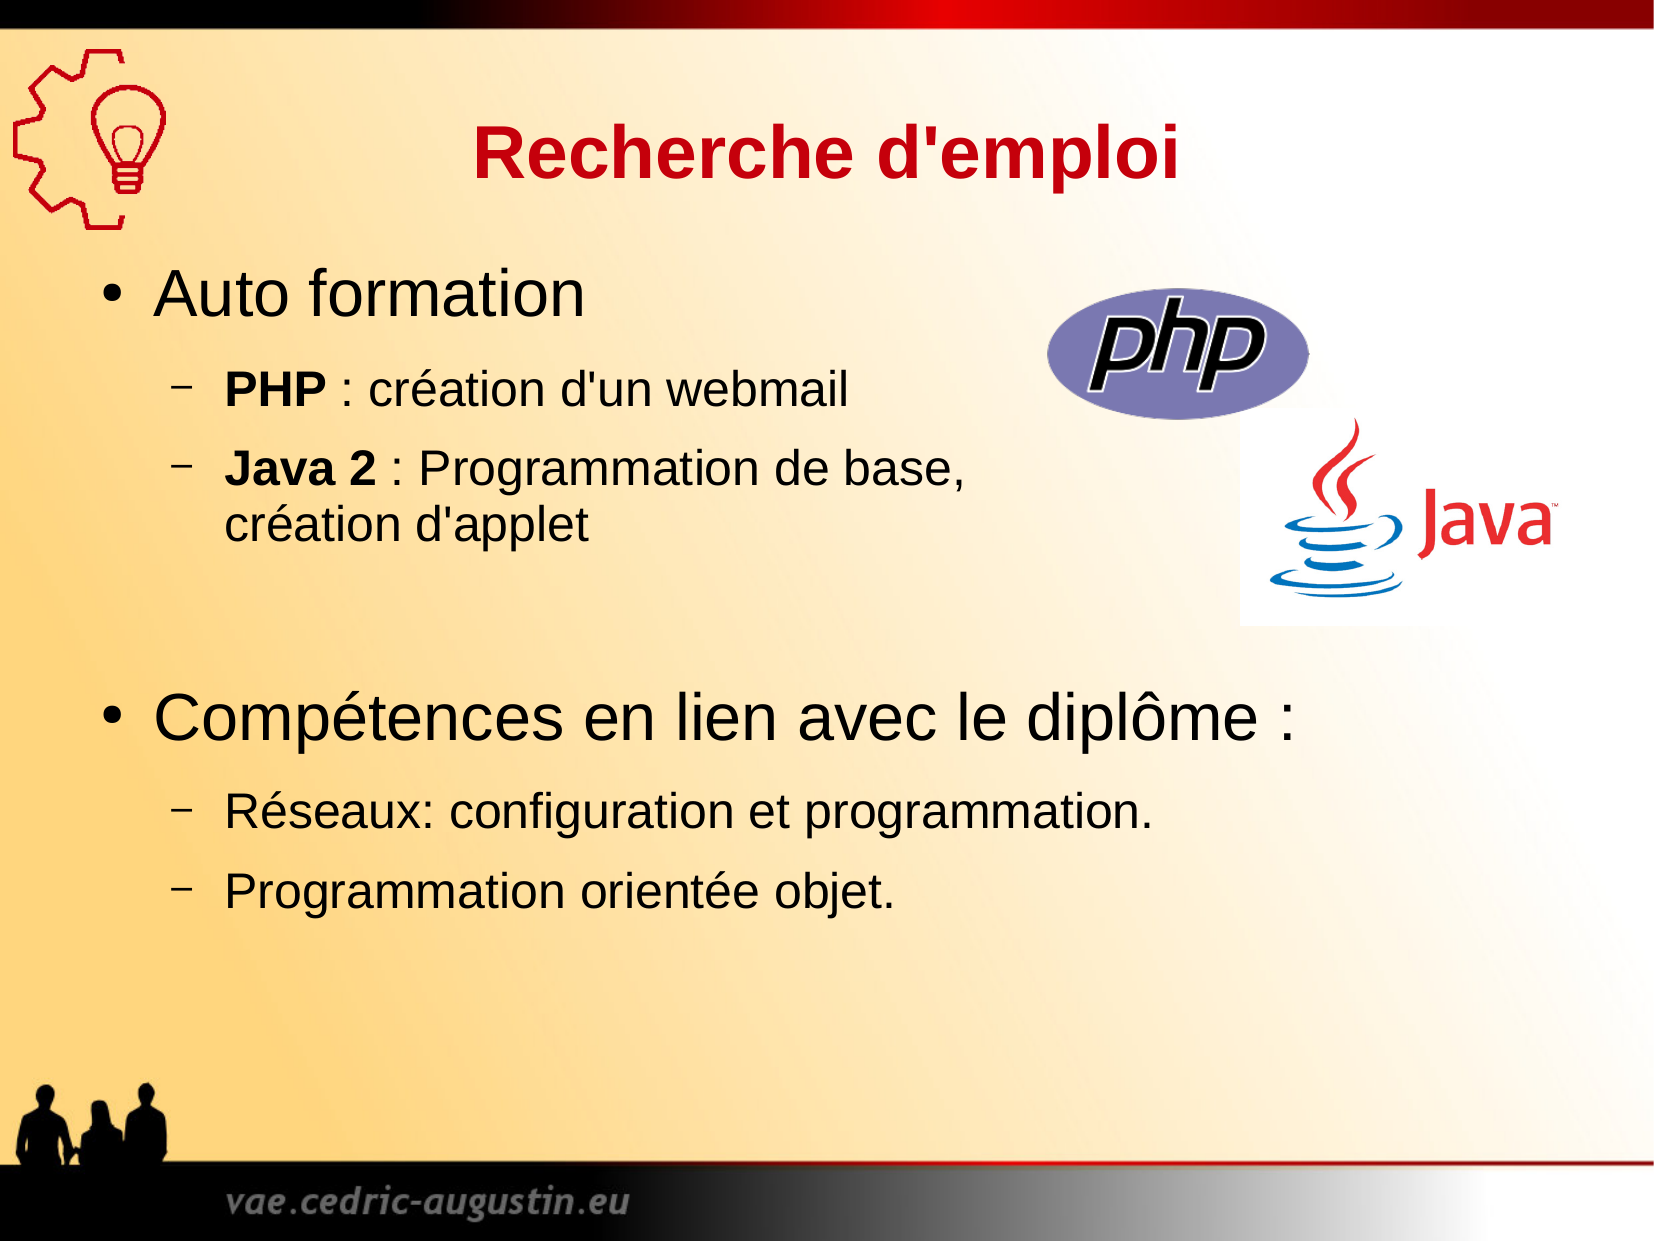

# Recherche d'emploi
Auto formation
PHP : création d'un webmail
Java 2 : Programmation de base,
création d'applet
Compétences en lien avec le diplôme :
Réseaux: configuration et programmation.
Programmation orientée objet.